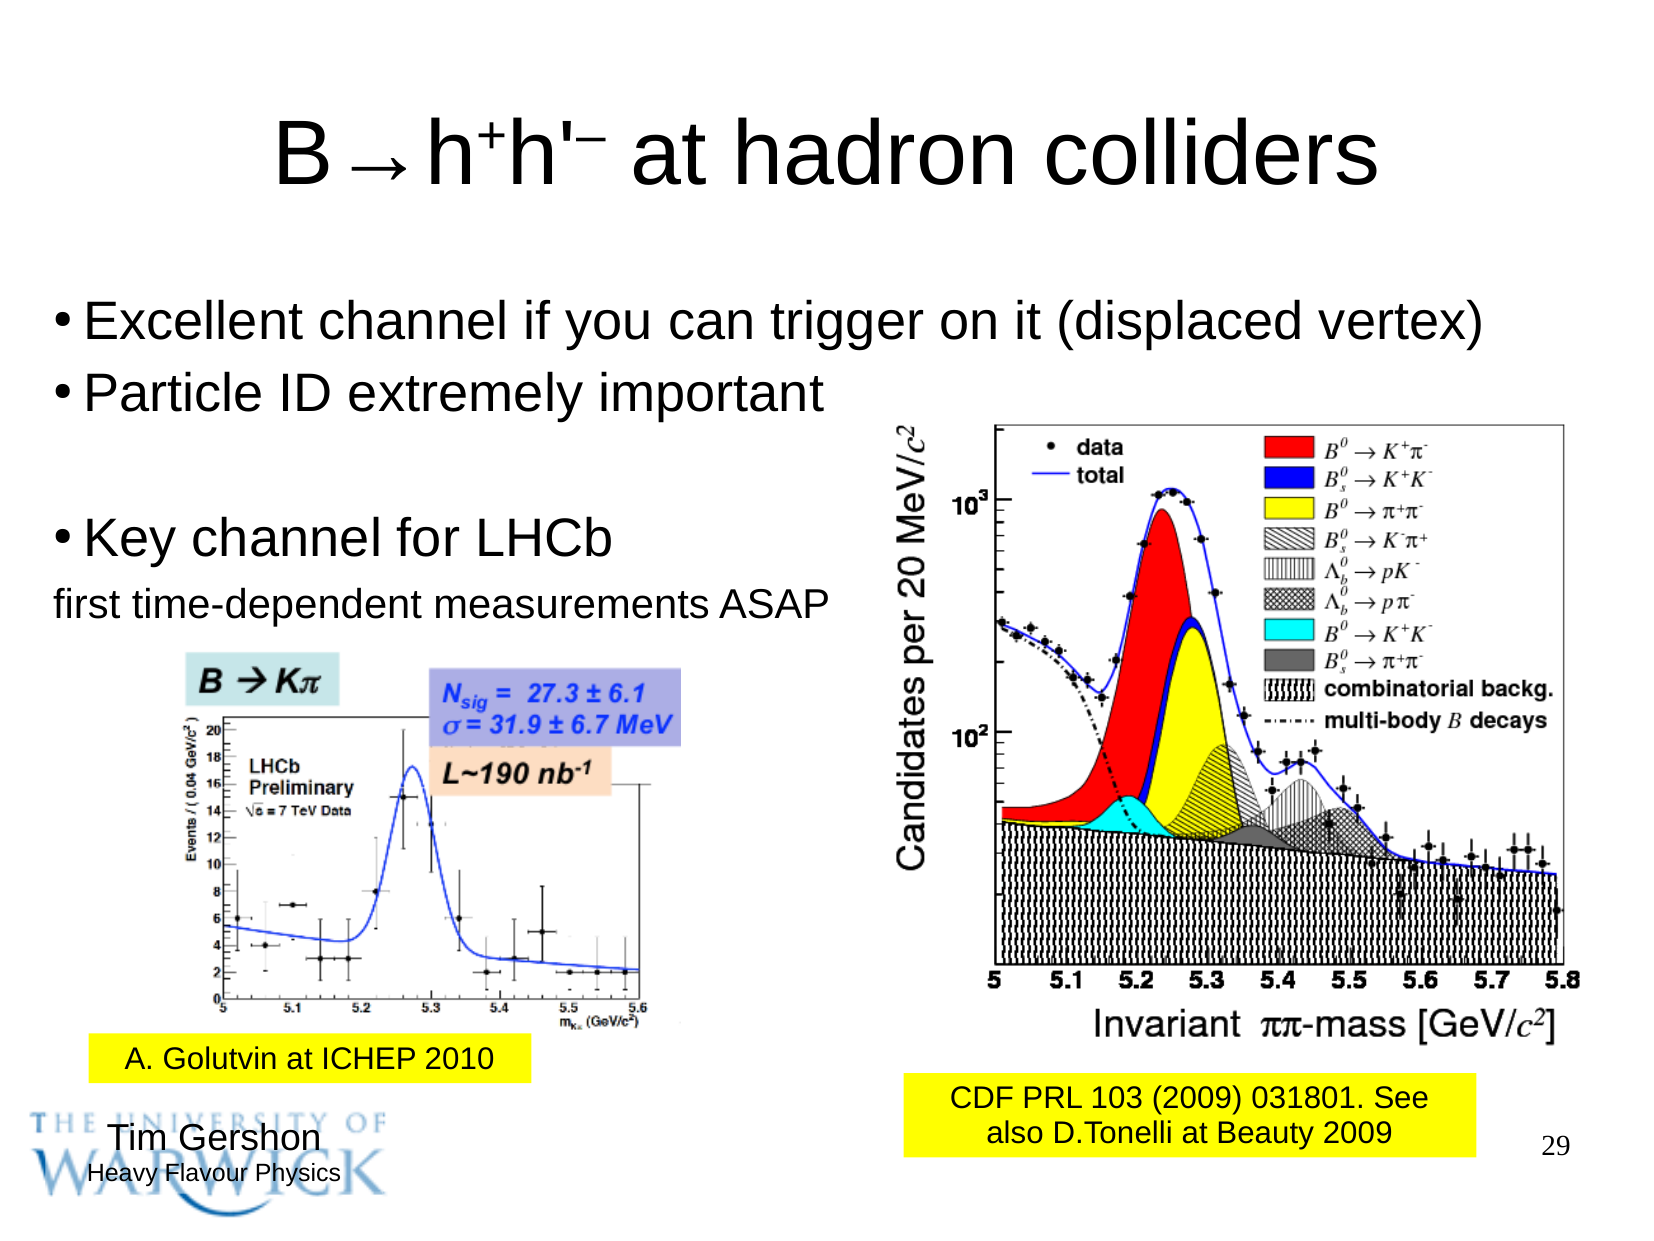

# B→h+h'– at hadron colliders
Excellent channel if you can trigger on it (displaced vertex)
Particle ID extremely important
Key channel for LHCb
first time-dependent measurements ASAP
A. Golutvin at ICHEP 2010
CDF PRL 103 (2009) 031801. See also D.Tonelli at Beauty 2009
Tim Gershon
Heavy Flavour Physics
29